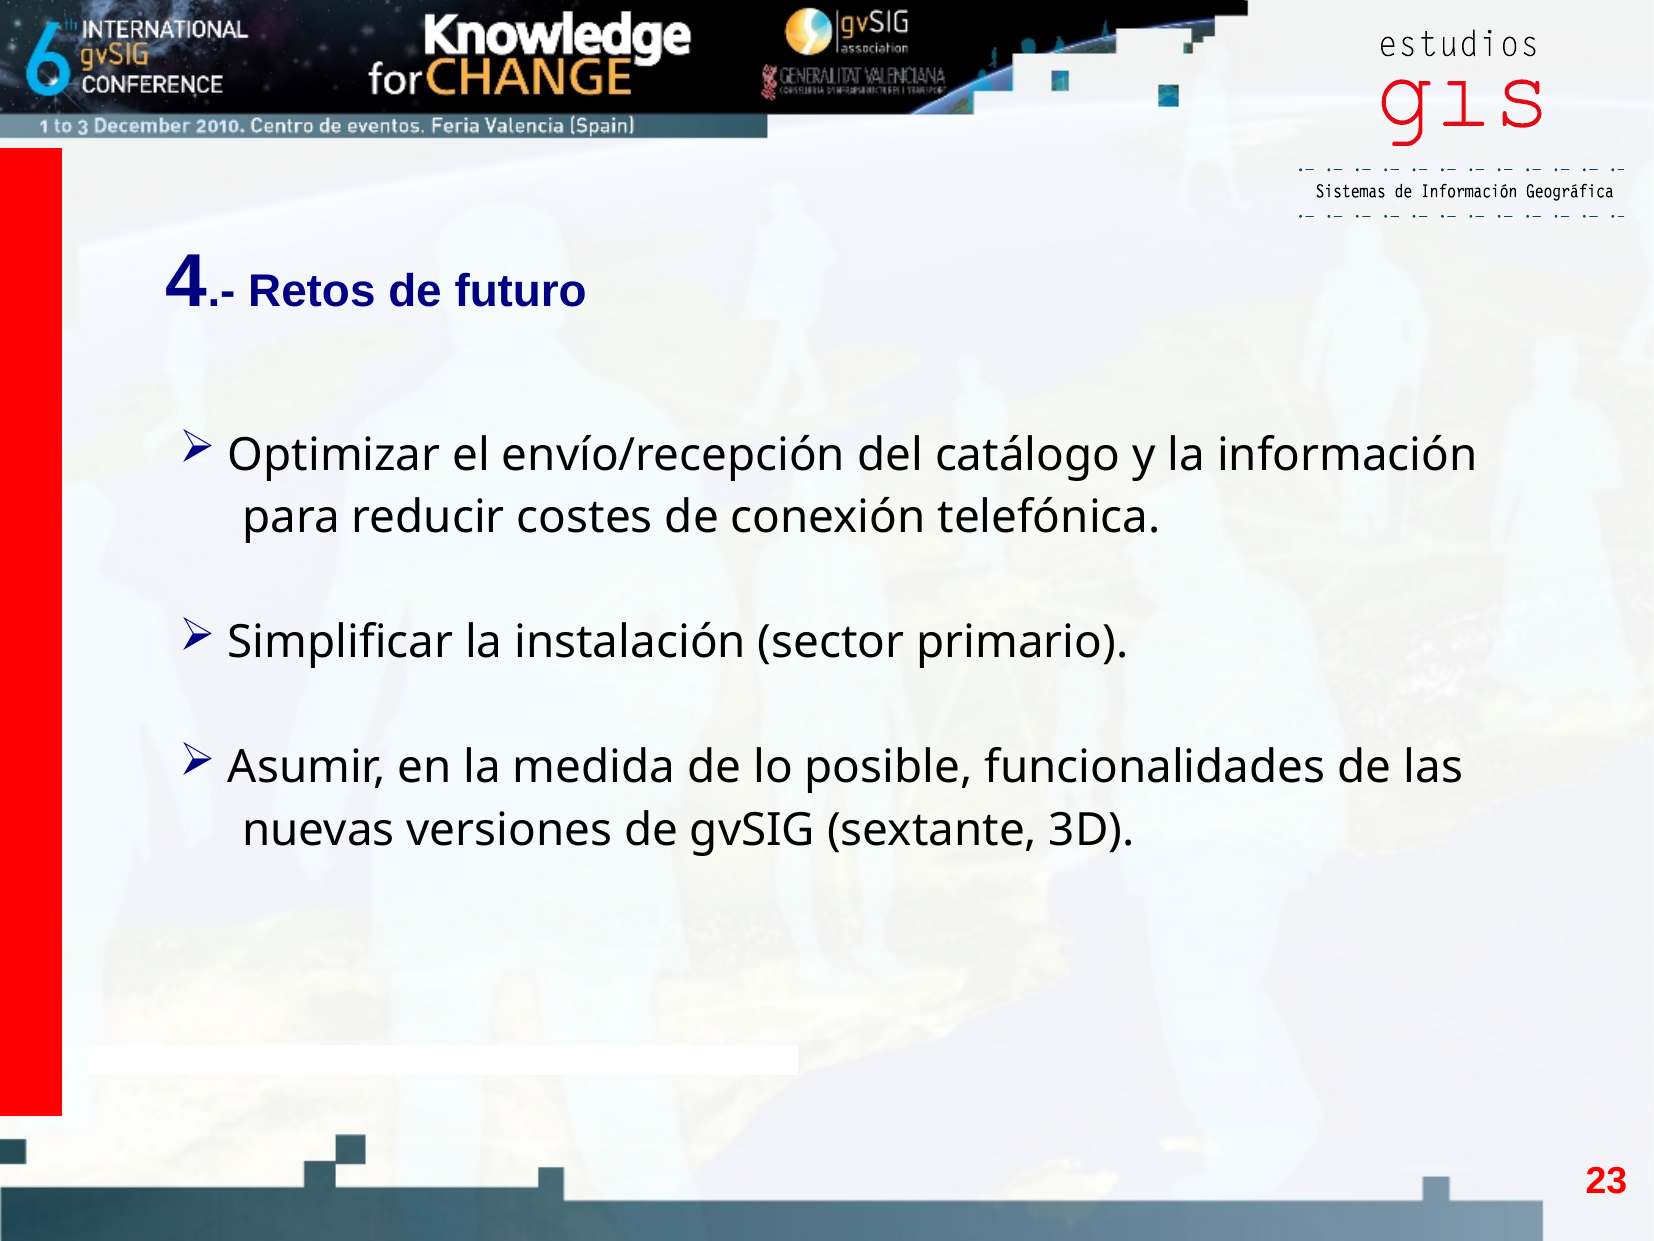

4.- Retos de futuro
 Optimizar el envío/recepción del catálogo y la información para reducir costes de conexión telefónica.
 Simplificar la instalación (sector primario).
 Asumir, en la medida de lo posible, funcionalidades de las nuevas versiones de gvSIG (sextante, 3D).
23